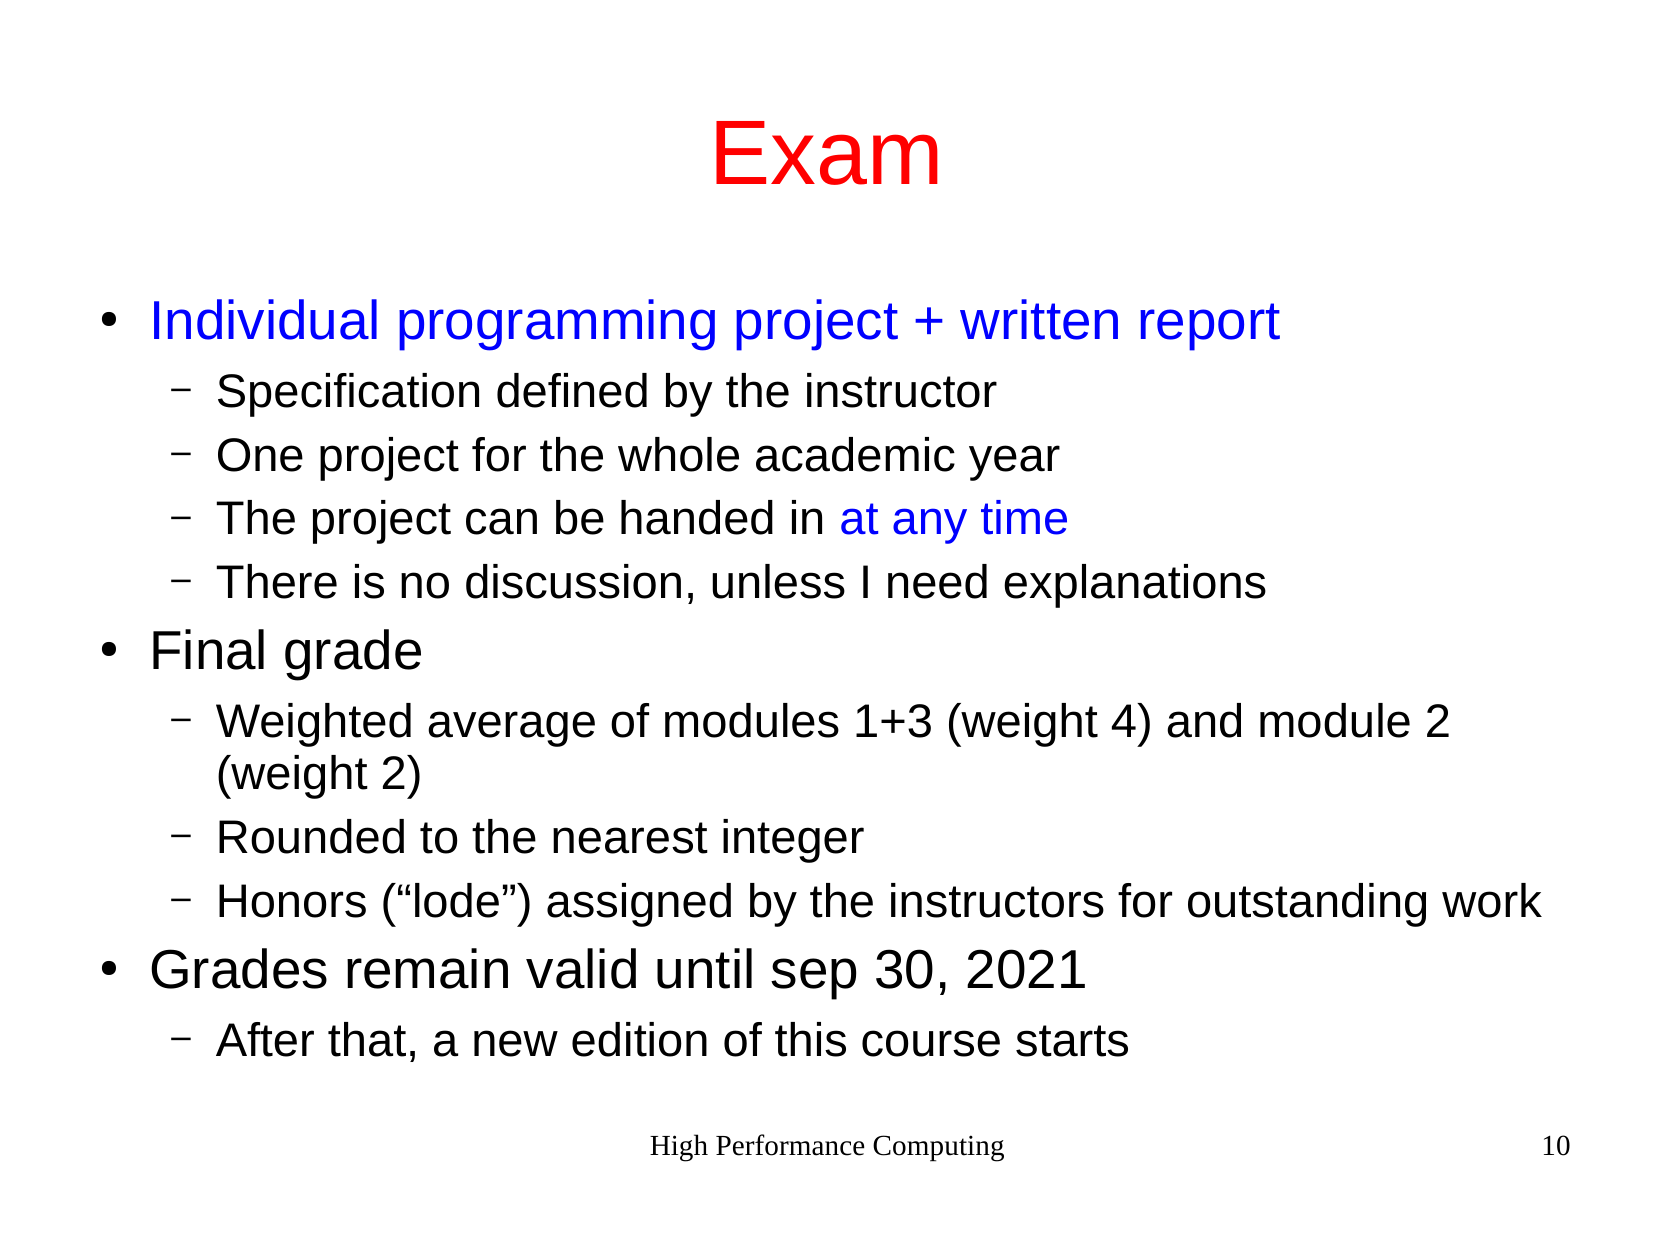

# Exam
Individual programming project + written report
Specification defined by the instructor
One project for the whole academic year
The project can be handed in at any time
There is no discussion, unless I need explanations
Final grade
Weighted average of modules 1+3 (weight 4) and module 2 (weight 2)
Rounded to the nearest integer
Honors (“lode”) assigned by the instructors for outstanding work
Grades remain valid until sep 30, 2021
After that, a new edition of this course starts
High Performance Computing
10